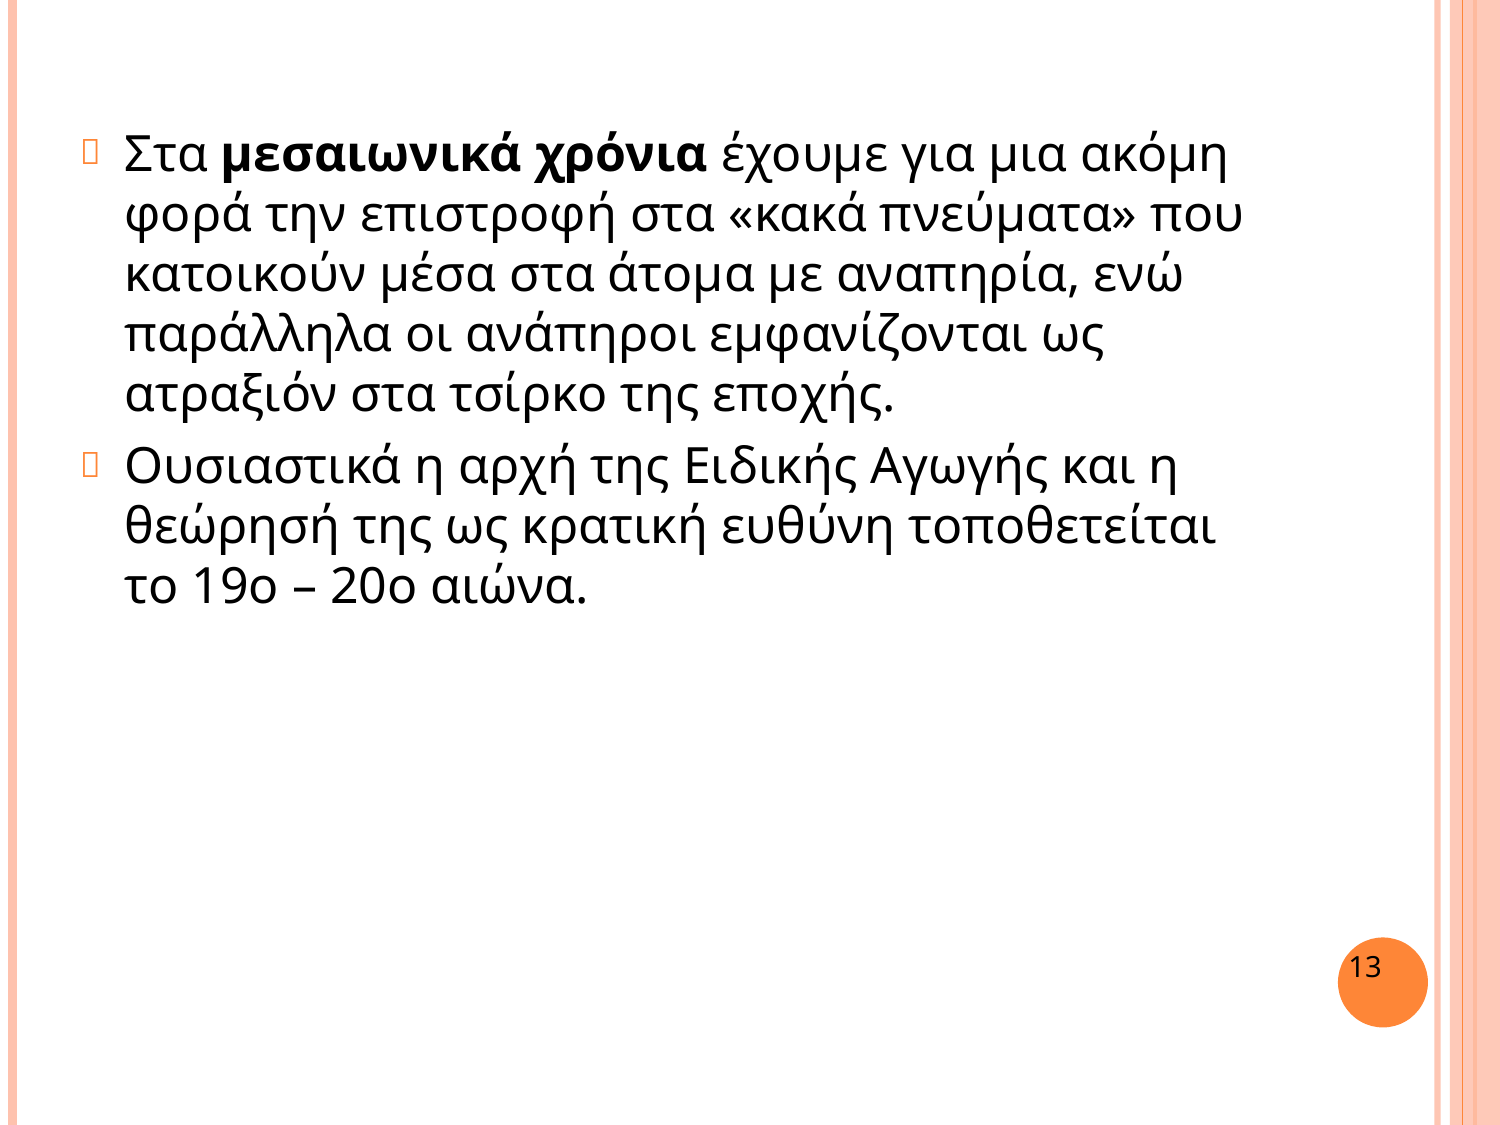

# Στα μεσαιωνικά χρόνια έχουμε για μια ακόμη φορά την επιστροφή στα «κακά πνεύματα» που κατοικούν μέσα στα άτομα με αναπηρία, ενώ παράλληλα οι ανάπηροι εμφανίζονται ως ατραξιόν στα τσίρκο της εποχής.
Ουσιαστικά η αρχή της Ειδικής Αγωγής και η θεώρησή της ως κρατική ευθύνη τοποθετείται το 19ο – 20ο αιώνα.